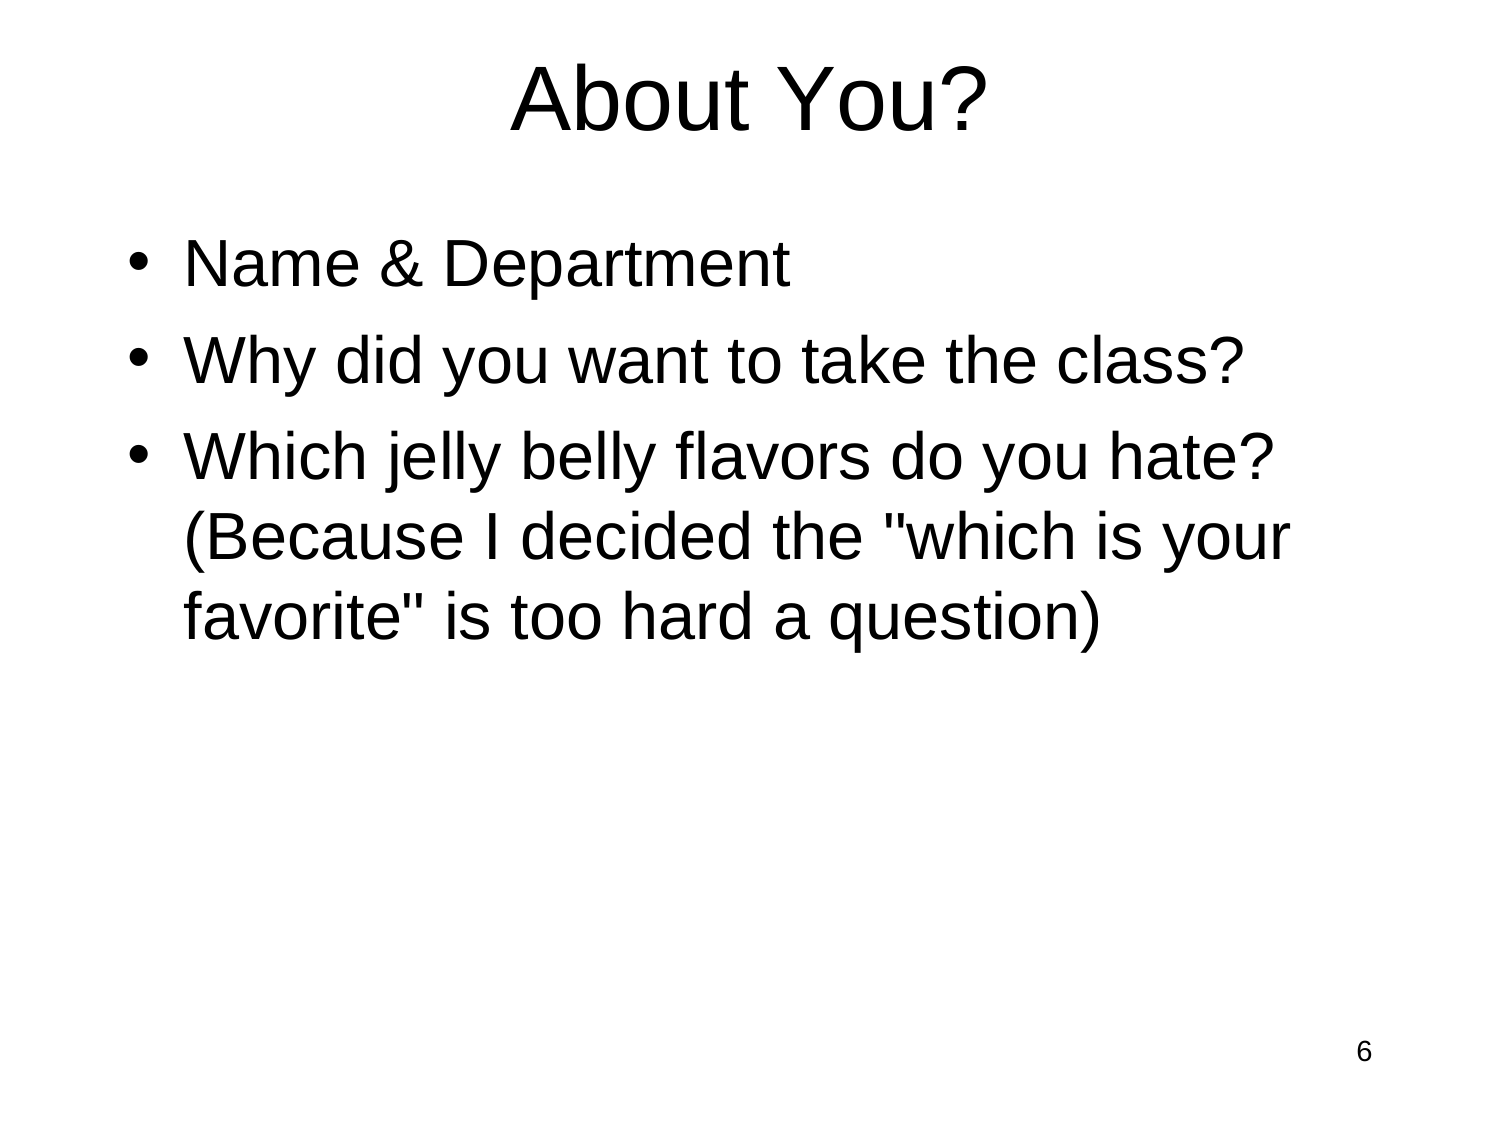

# About You?
Name & Department
Why did you want to take the class?
Which jelly belly flavors do you hate? (Because I decided the "which is your favorite" is too hard a question)